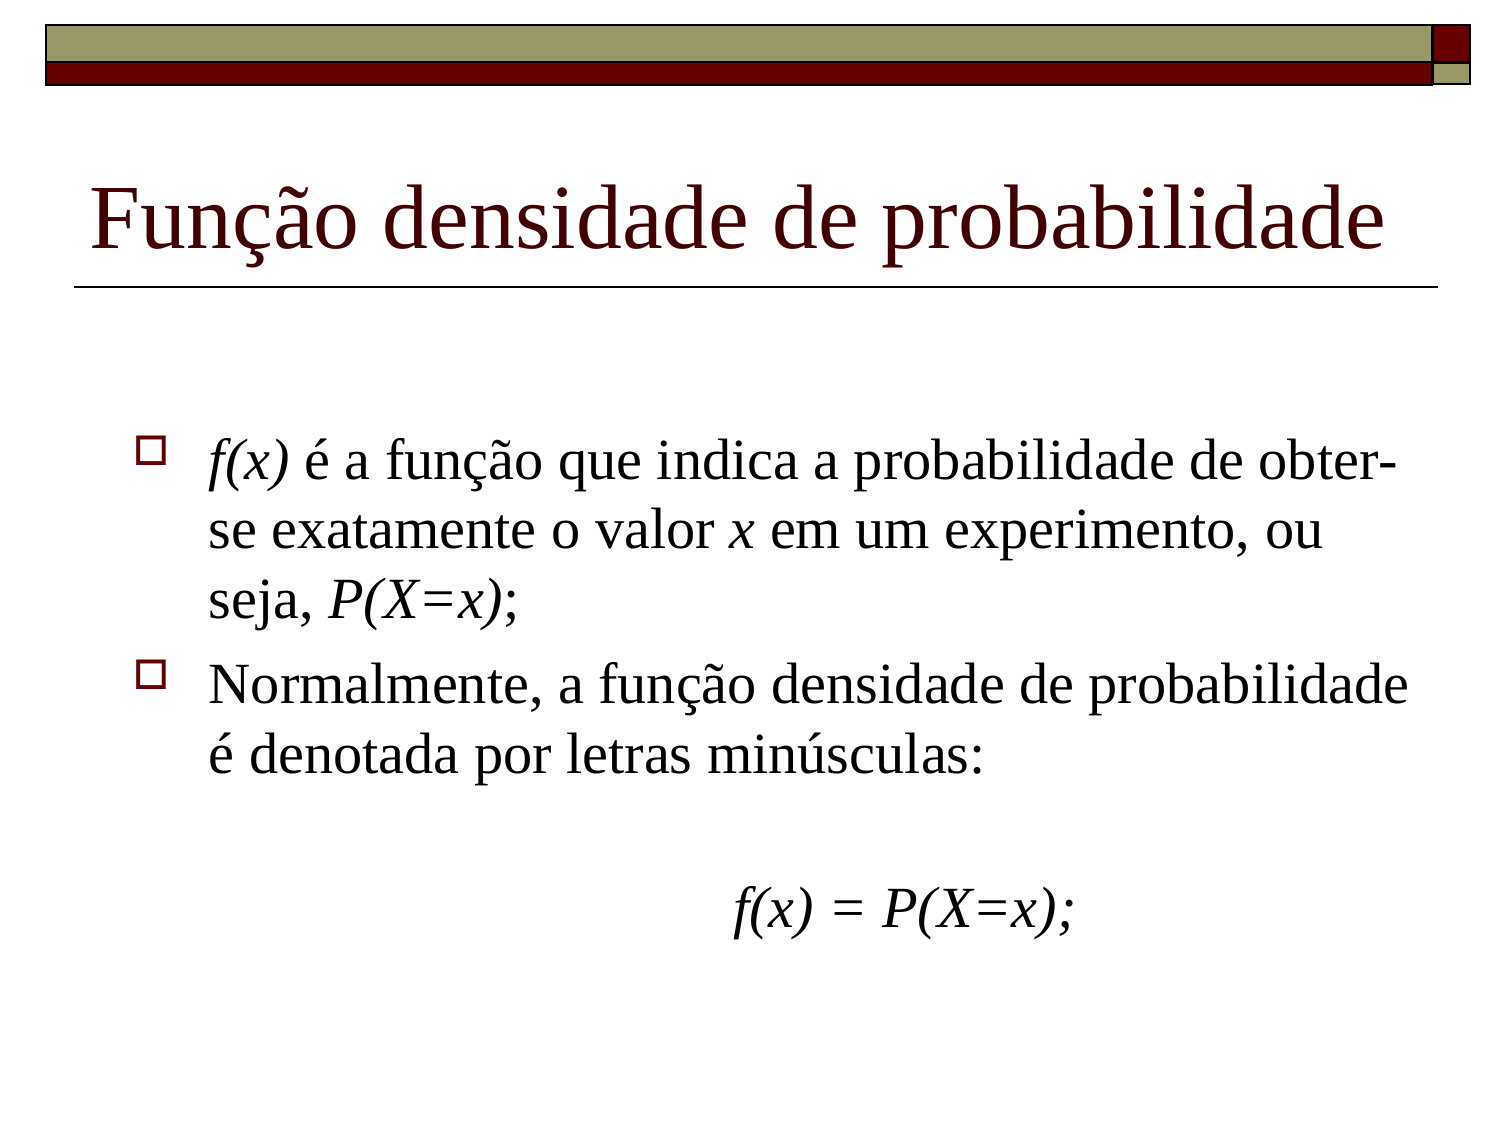

# Função densidade de probabilidade
f(x) é a função que indica a probabilidade de obter-se exatamente o valor x em um experimento, ou seja, P(X=x);
Normalmente, a função densidade de probabilidade é denotada por letras minúsculas:
f(x) = P(X=x);
Anotar o exemplo para o X=número de bits transmitidos por unidade de tempo;
Anotar: qual a relação necessária para existência da distribuição de probabilidade?